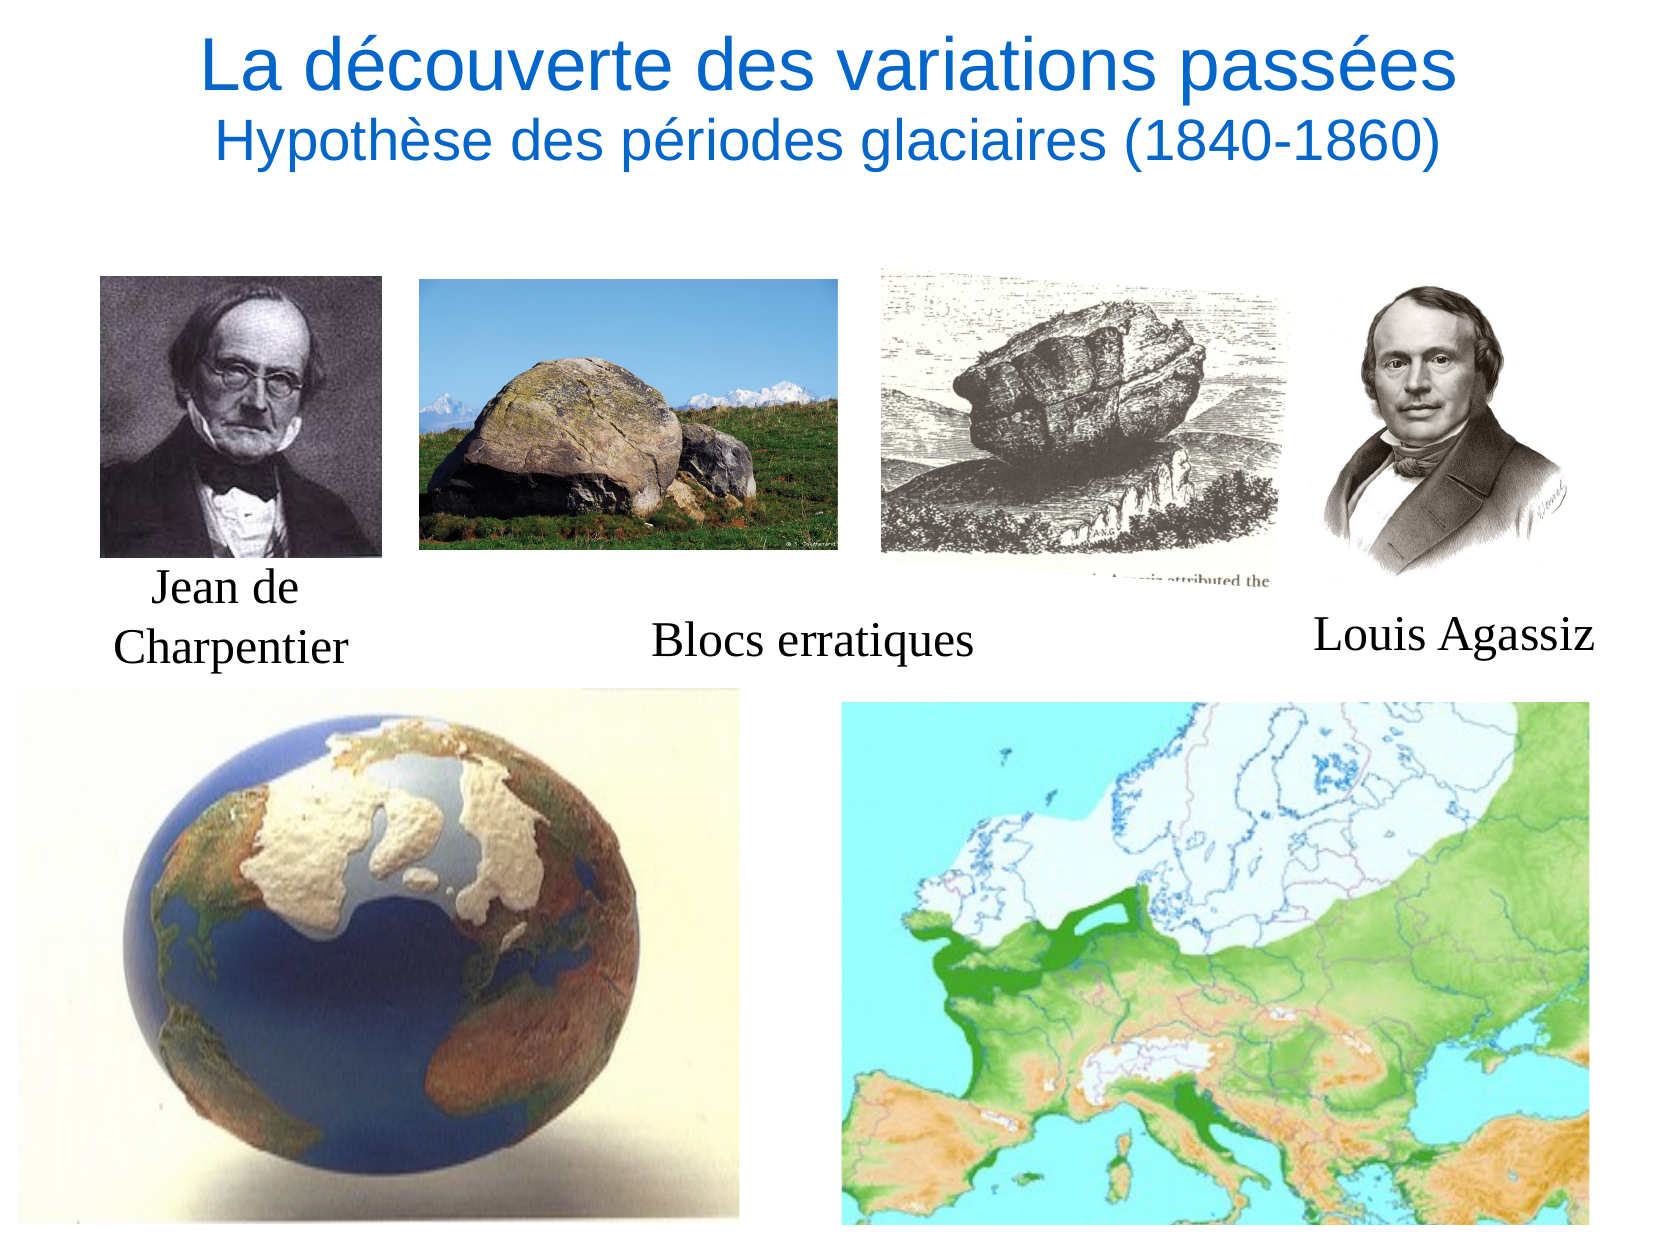

# La découverte des variations passées Hypothèse des périodes glaciaires (1840-1860)
Jean de
Charpentier
Louis Agassiz
Blocs erratiques